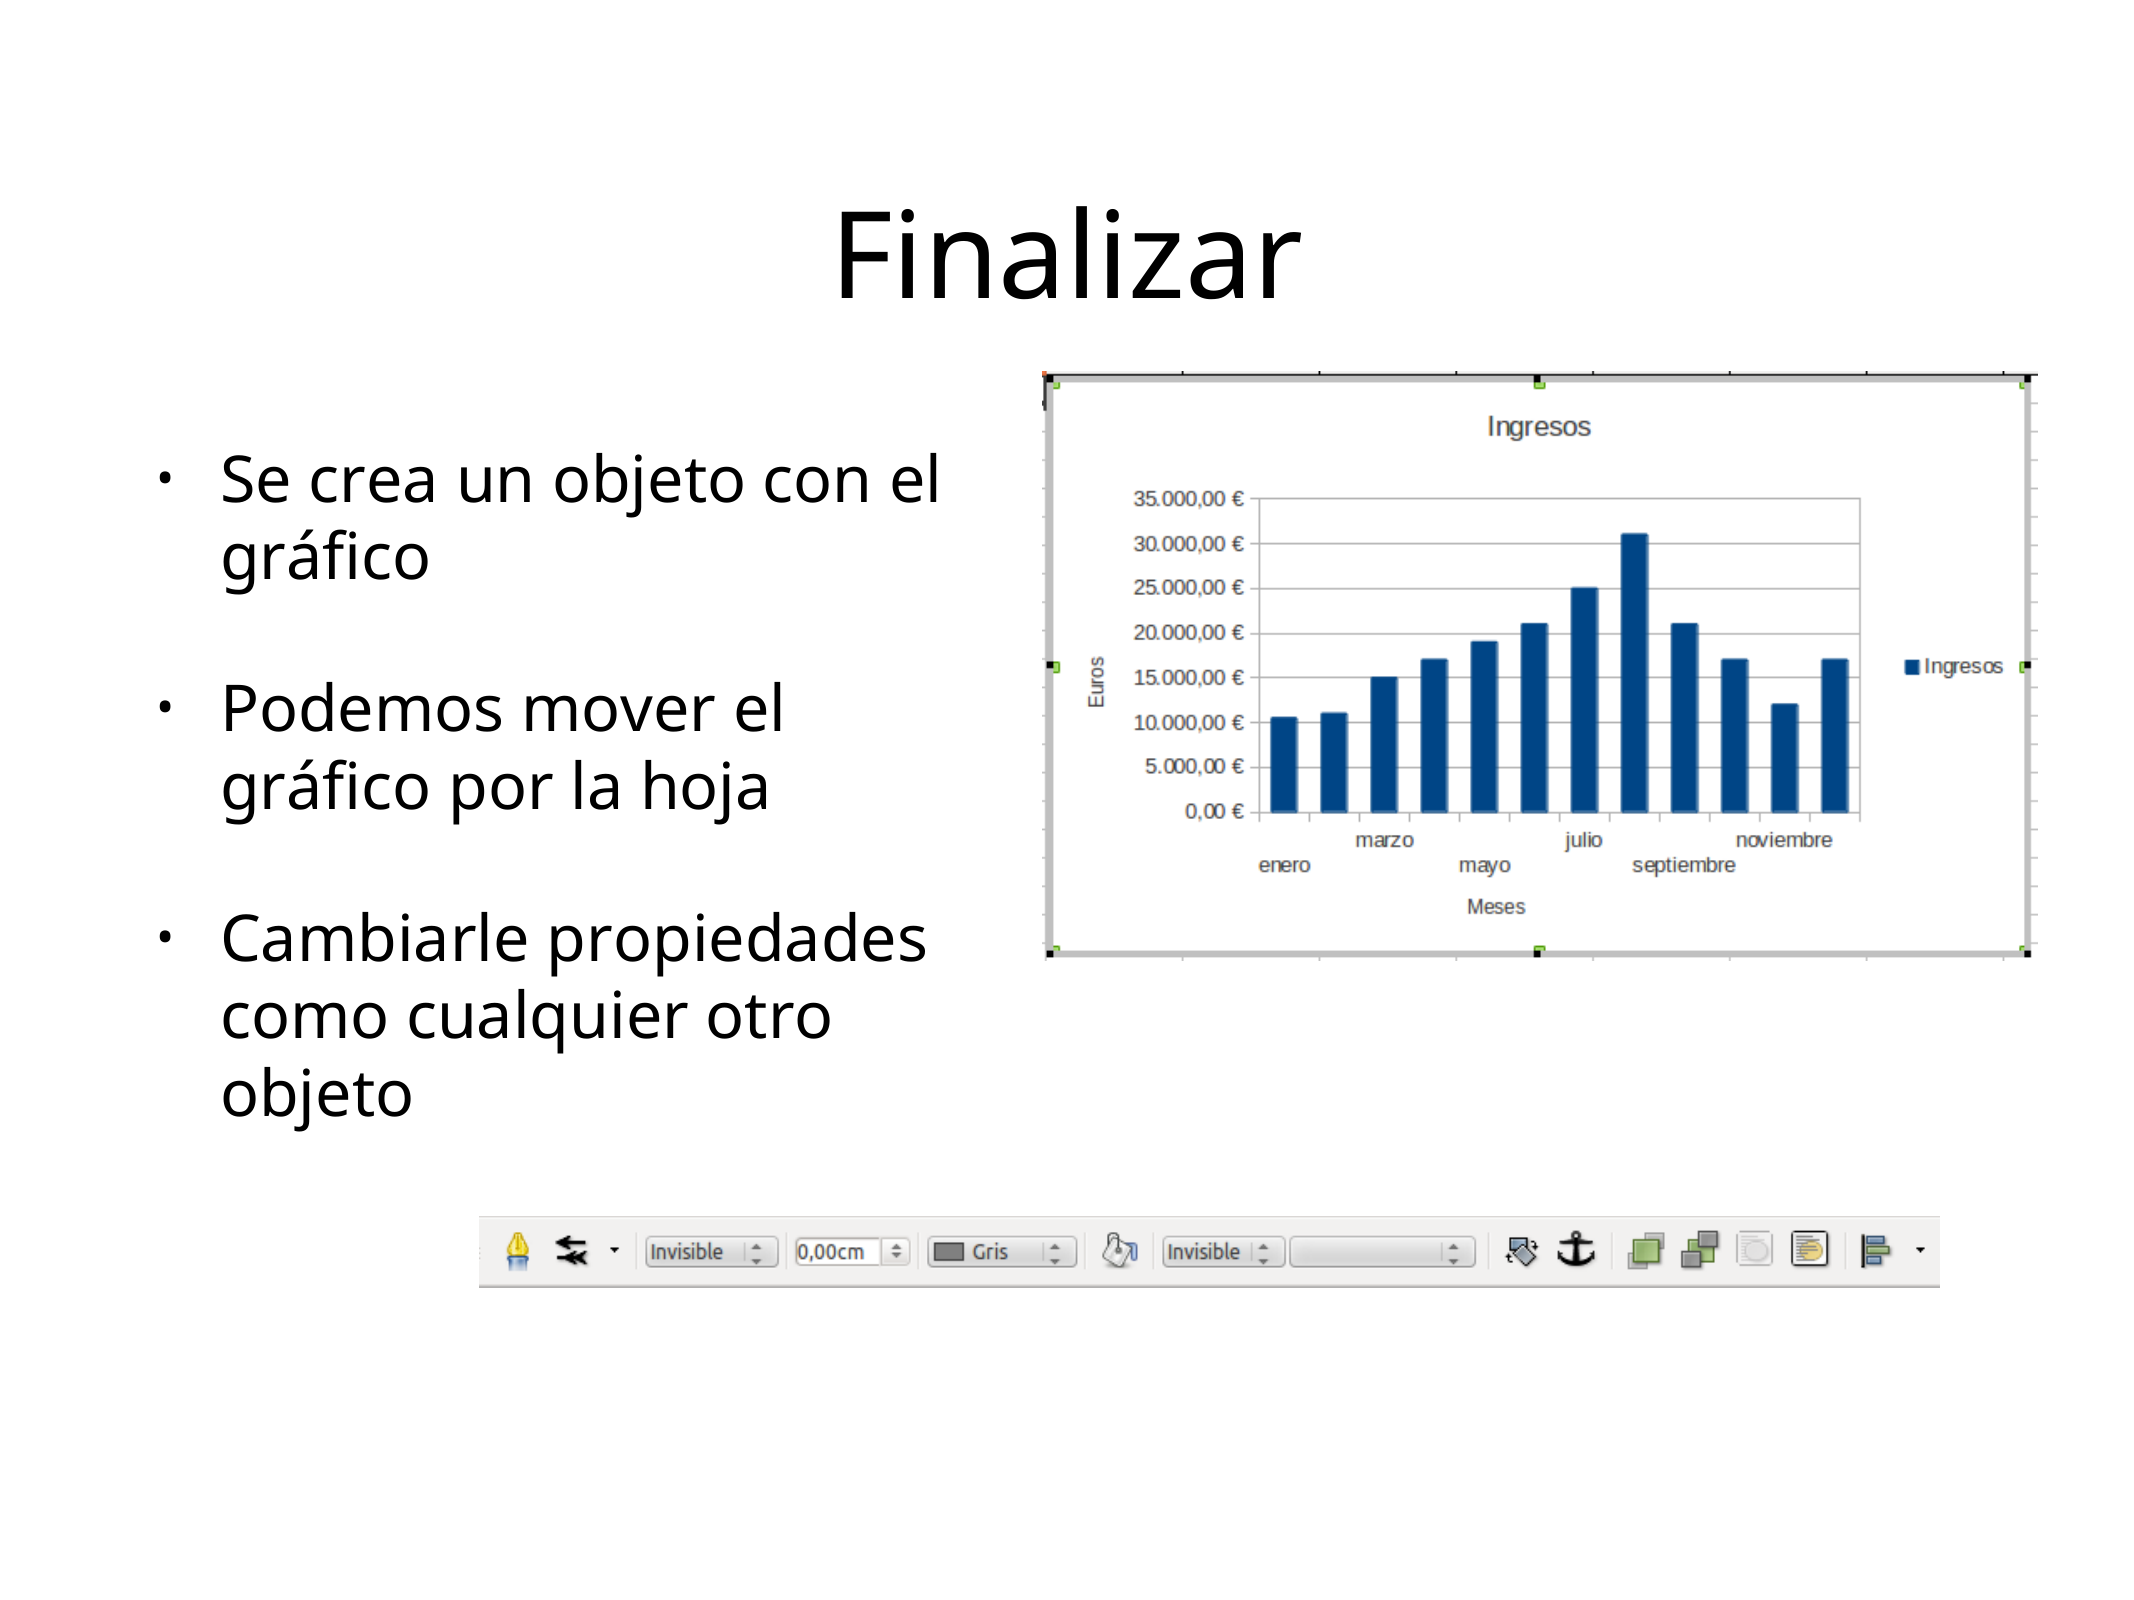

# Finalizar
Se crea un objeto con el gráfico
Podemos mover el gráfico por la hoja
Cambiarle propiedades como cualquier otro objeto